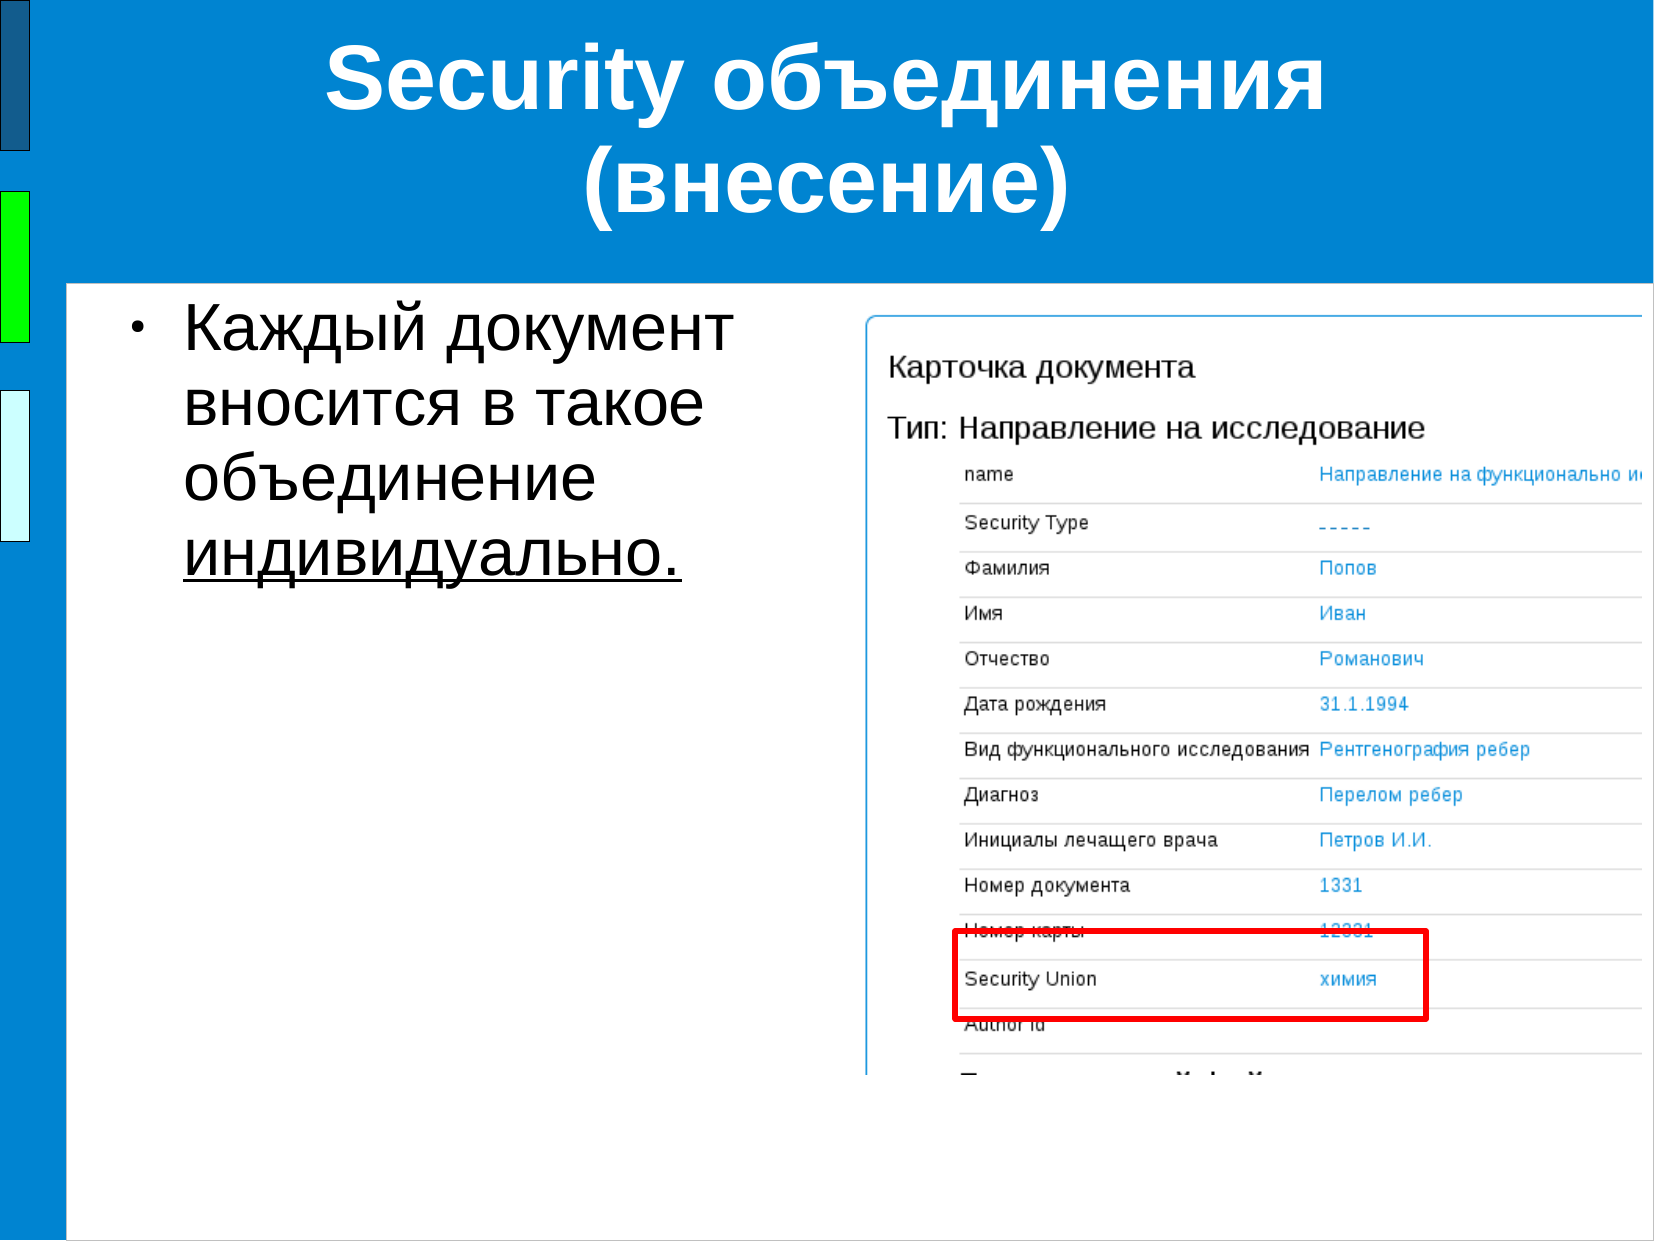

# Security объединения (внесение)
Каждый документ вносится в такое объединение индивидуально.
ООО "Альфа-Интегрум", 2013г.